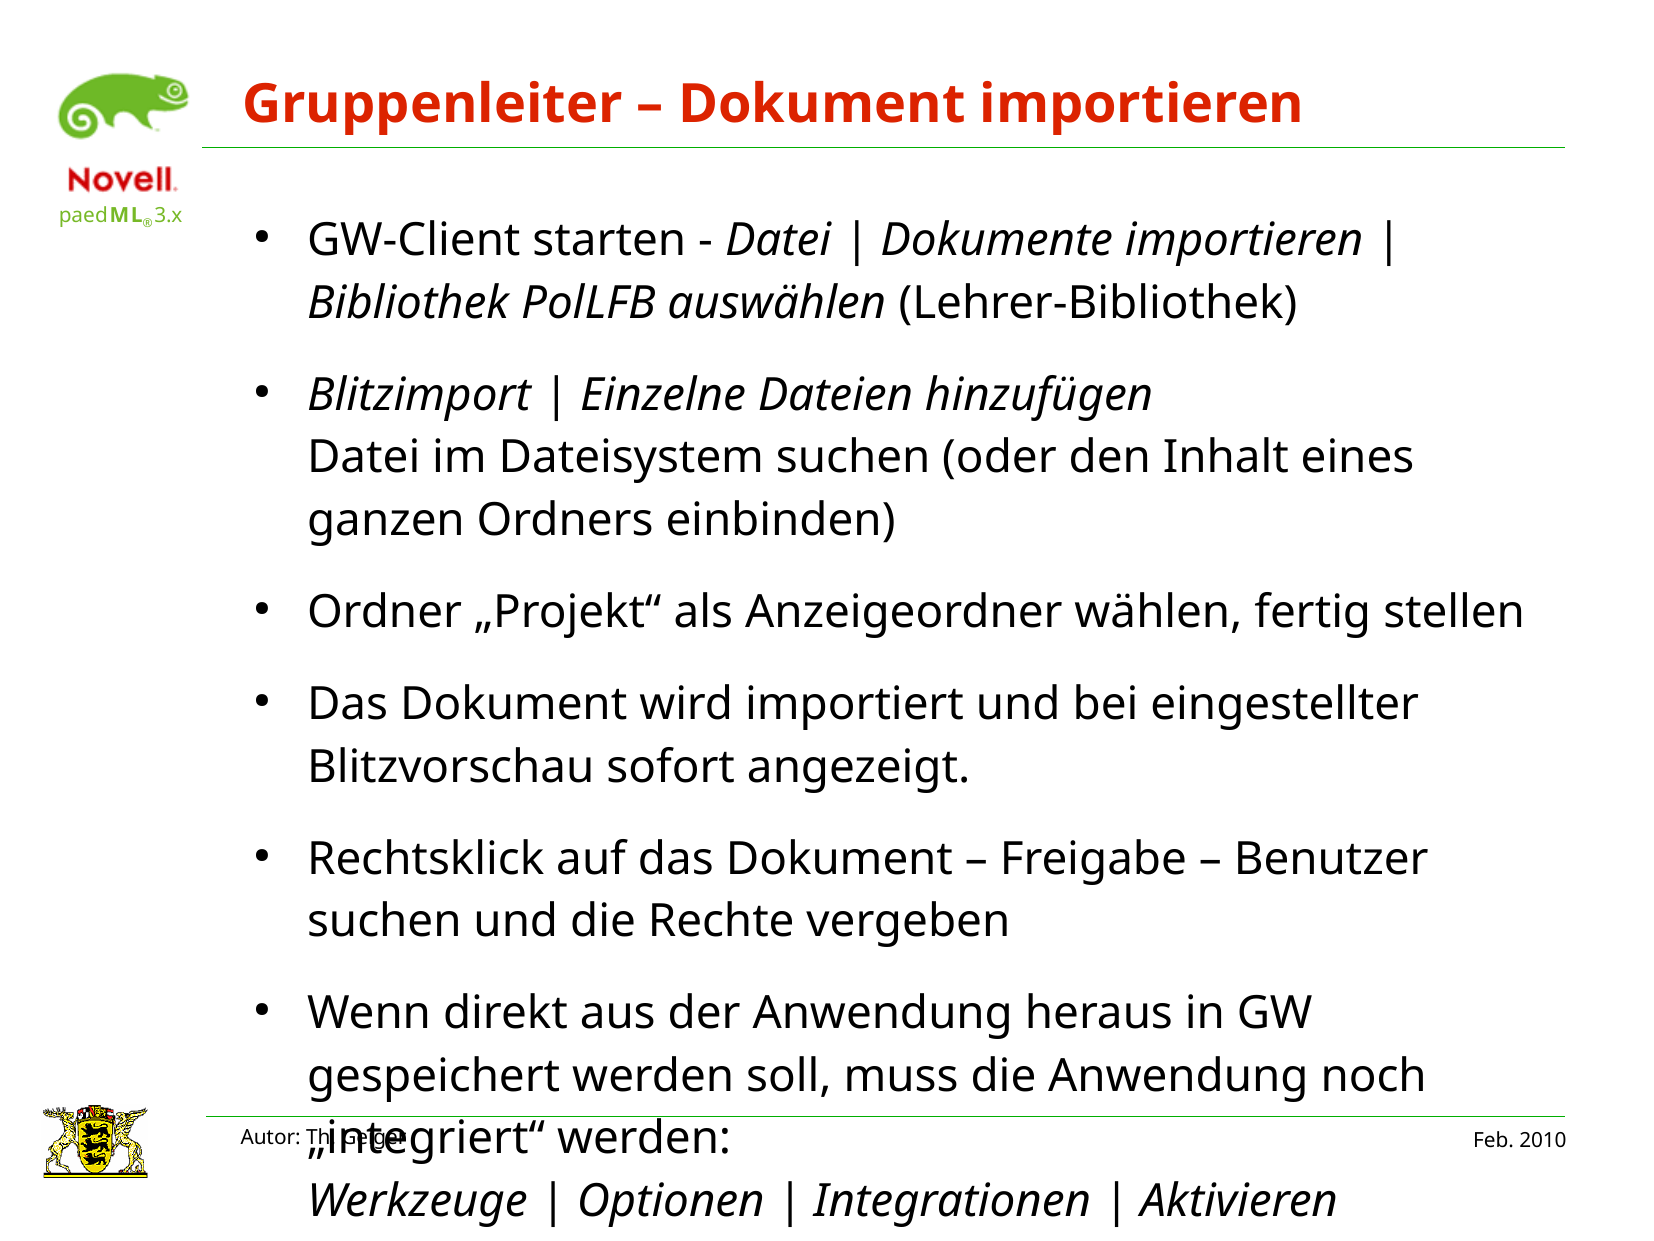

# Gruppenleiter – Dokument importieren
GW-Client starten - Datei | Dokumente importieren | Bibliothek PolLFB auswählen (Lehrer-Bibliothek)
Blitzimport | Einzelne Dateien hinzufügen
Datei im Dateisystem suchen (oder den Inhalt eines ganzen Ordners einbinden)
Ordner „Projekt“ als Anzeigeordner wählen, fertig stellen
Das Dokument wird importiert und bei eingestellter Blitzvorschau sofort angezeigt.
Rechtsklick auf das Dokument – Freigabe – Benutzer suchen und die Rechte vergeben
Wenn direkt aus der Anwendung heraus in GW gespeichert werden soll, muss die Anwendung noch „integriert“ werden:
Werkzeuge | Optionen | Integrationen | Aktivieren
Autor: Th. Geiger
Feb. 2010